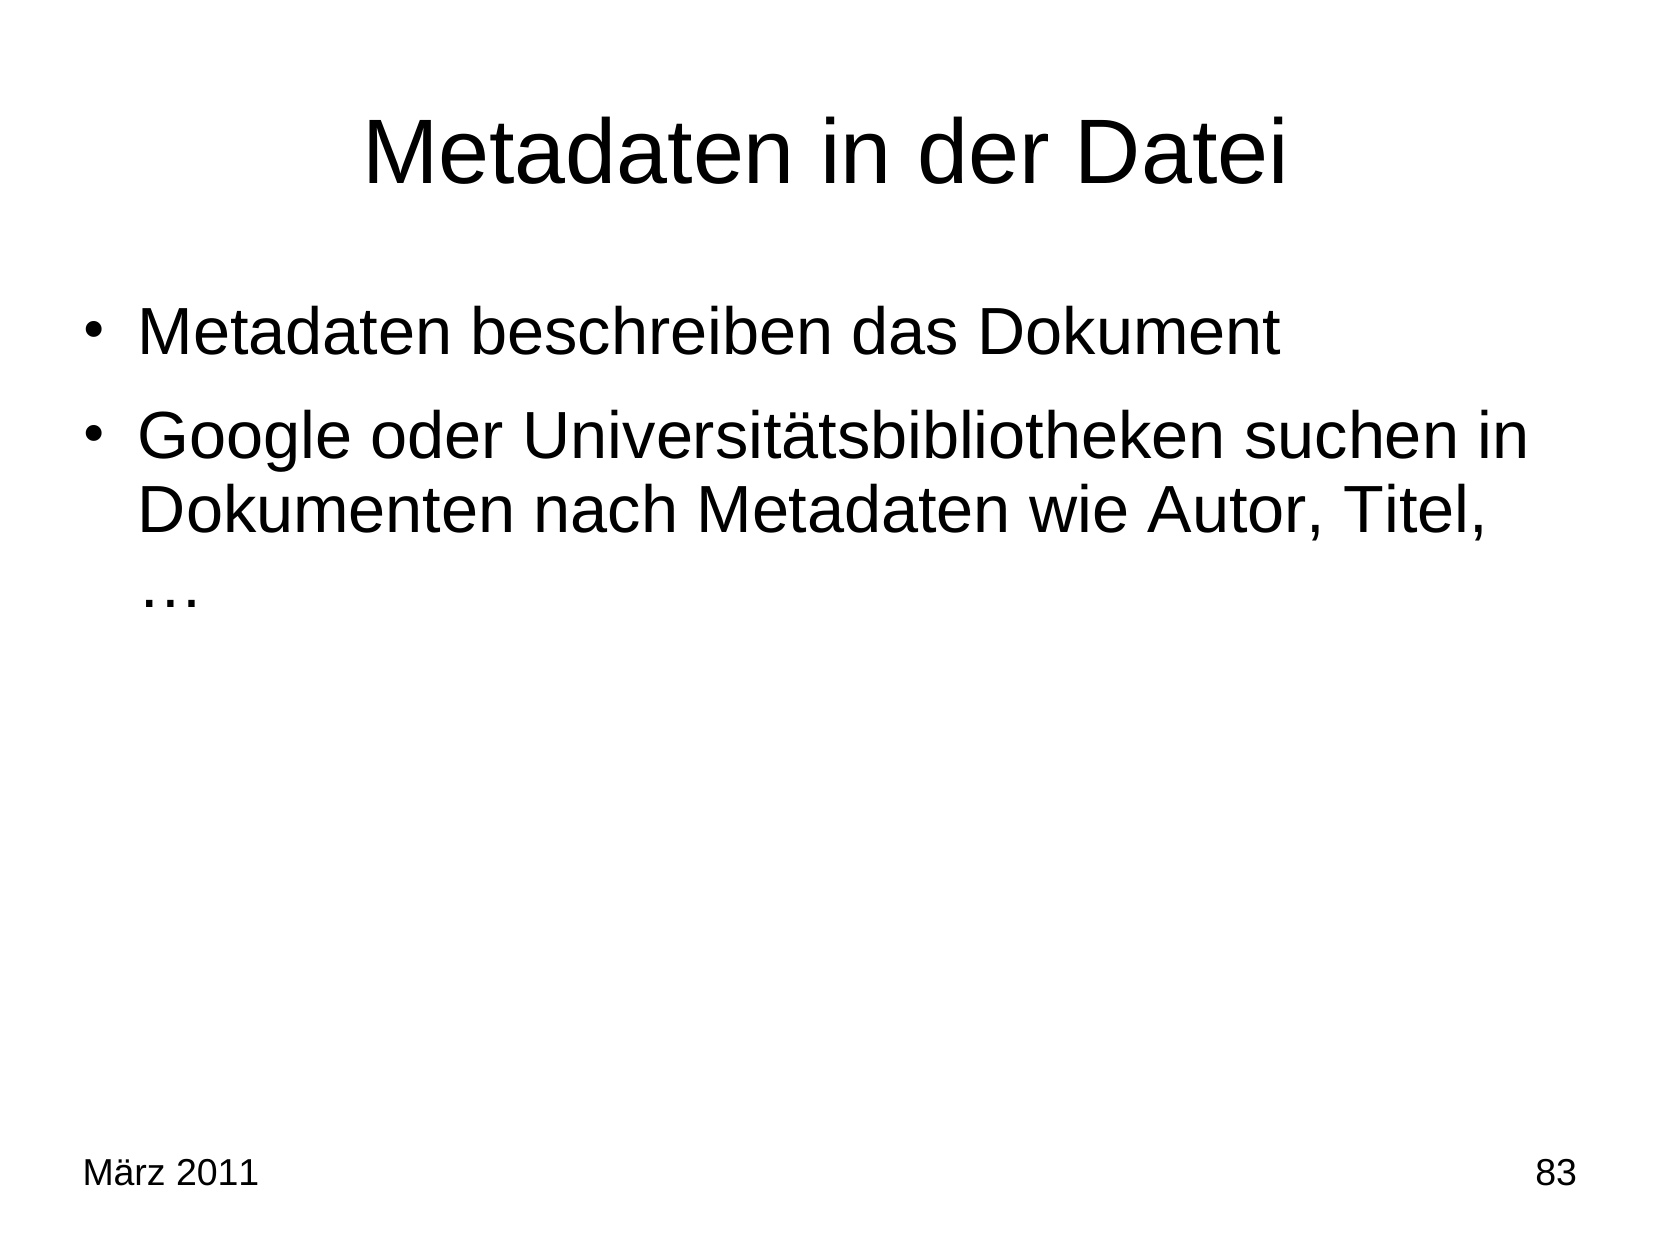

# Metadaten in der Datei
Metadaten beschreiben das Dokument
Google oder Universitätsbibliotheken suchen in Dokumenten nach Metadaten wie Autor, Titel, …
März 2011
83